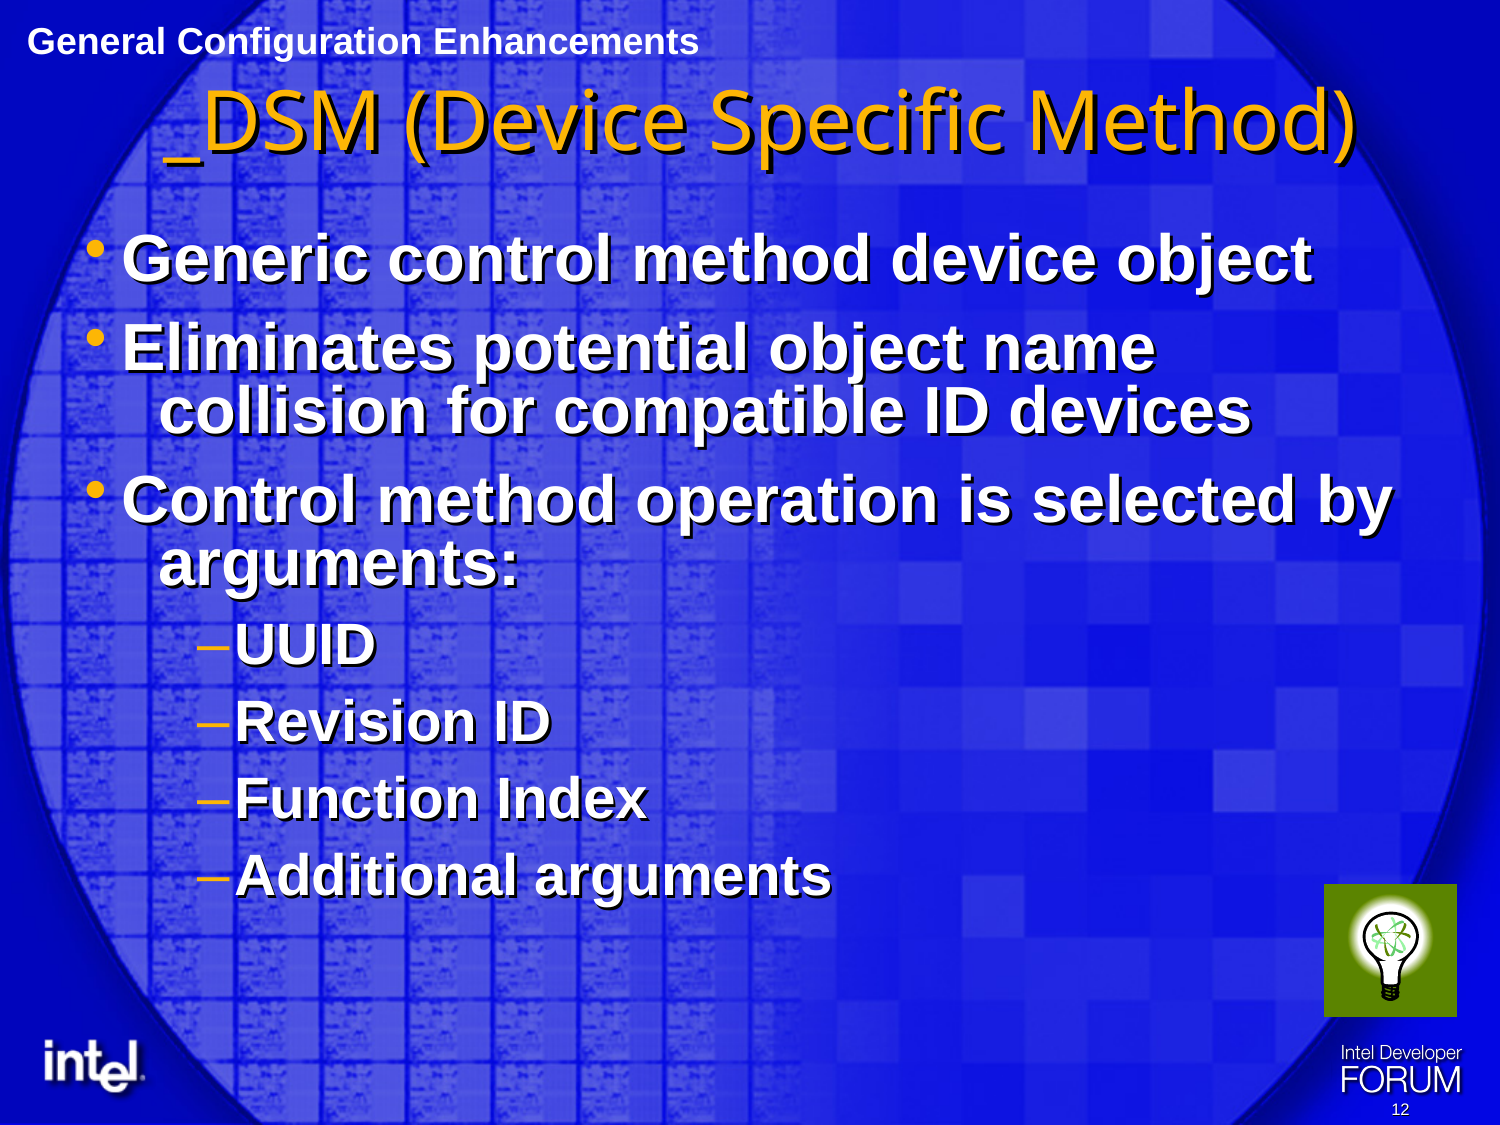

General Configuration Enhancements
# _DSM (Device Specific Method)
Generic control method device object
Eliminates potential object name collision for compatible ID devices
Control method operation is selected by arguments:
UUID
Revision ID
Function Index
Additional arguments